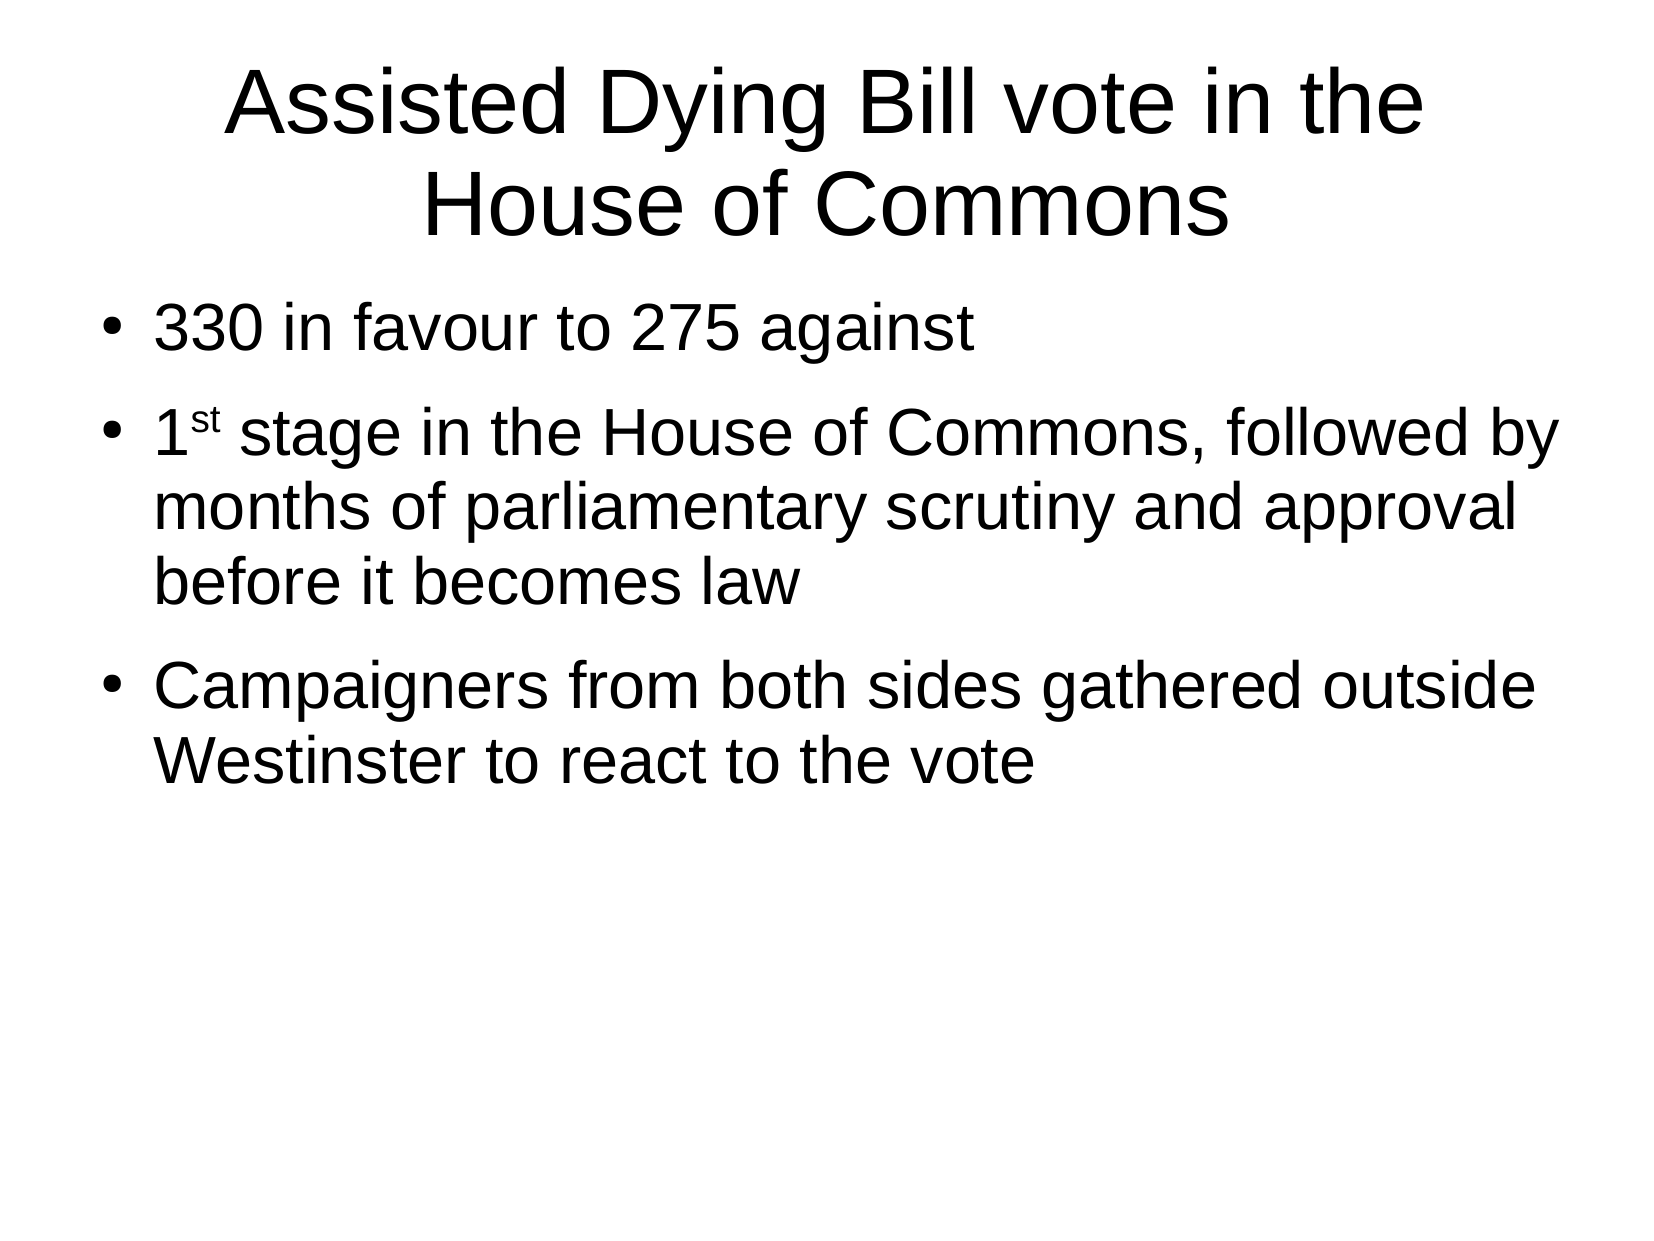

# Assisted Dying Bill vote in the House of Commons
330 in favour to 275 against
1st stage in the House of Commons, followed by months of parliamentary scrutiny and approval before it becomes law
Campaigners from both sides gathered outside Westinster to react to the vote